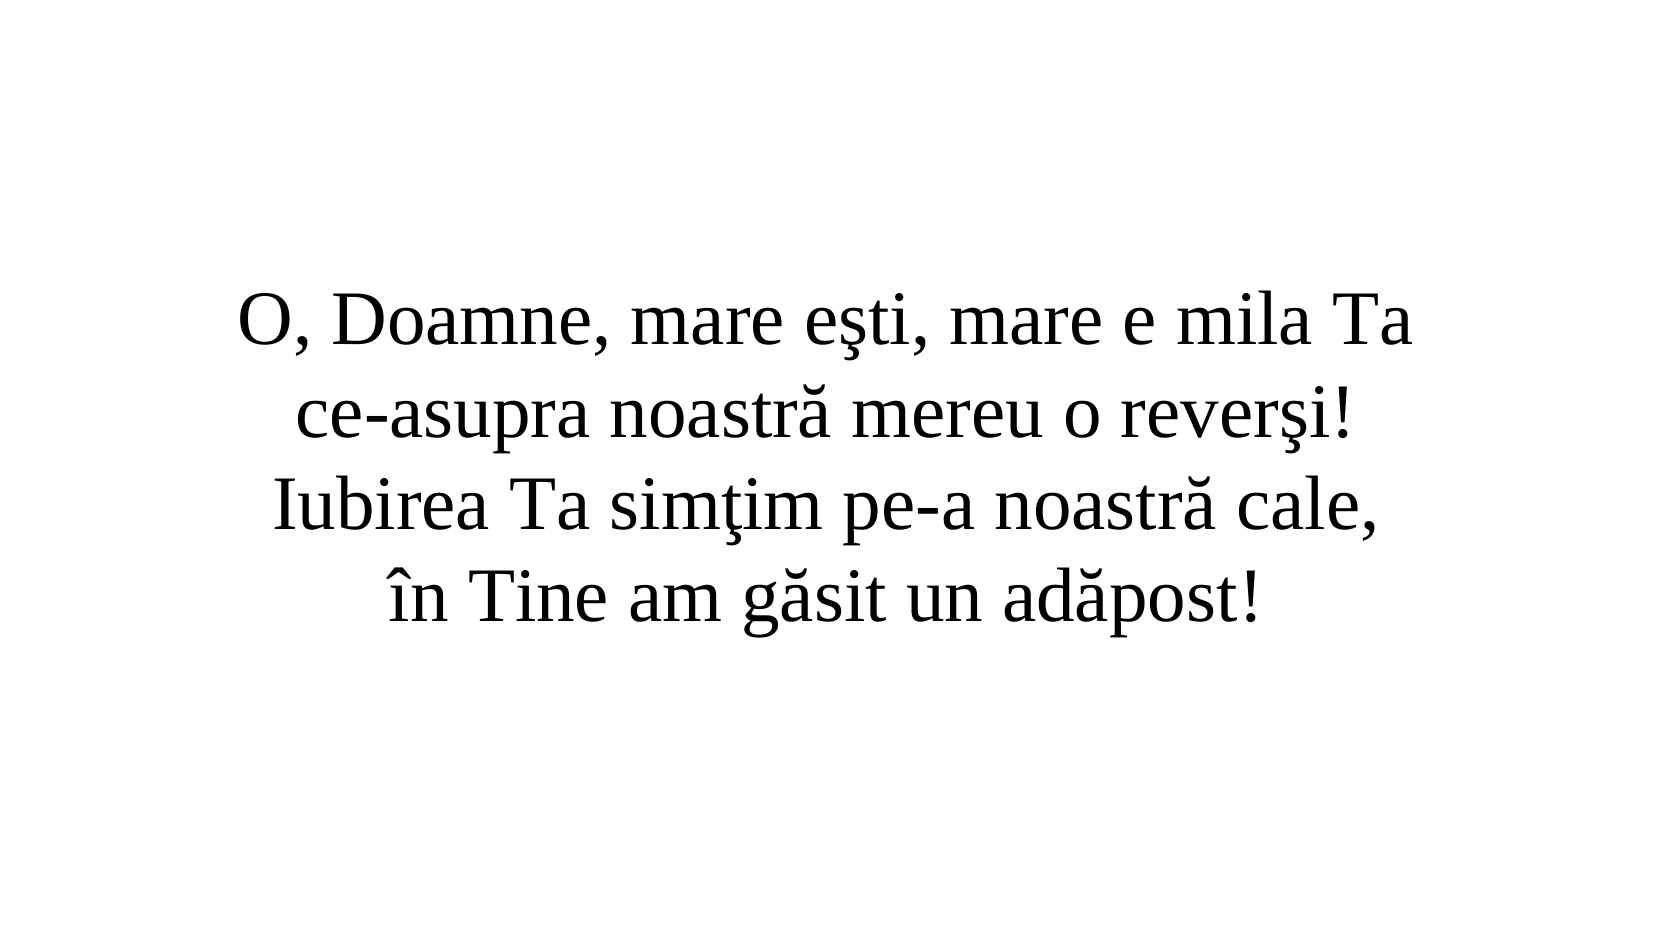

# O, Doamne, mare eşti, mare e mila Ta
ce-asupra noastră mereu o reverşi!
Iubirea Ta simţim pe-a noastră cale,
în Tine am găsit un adăpost!